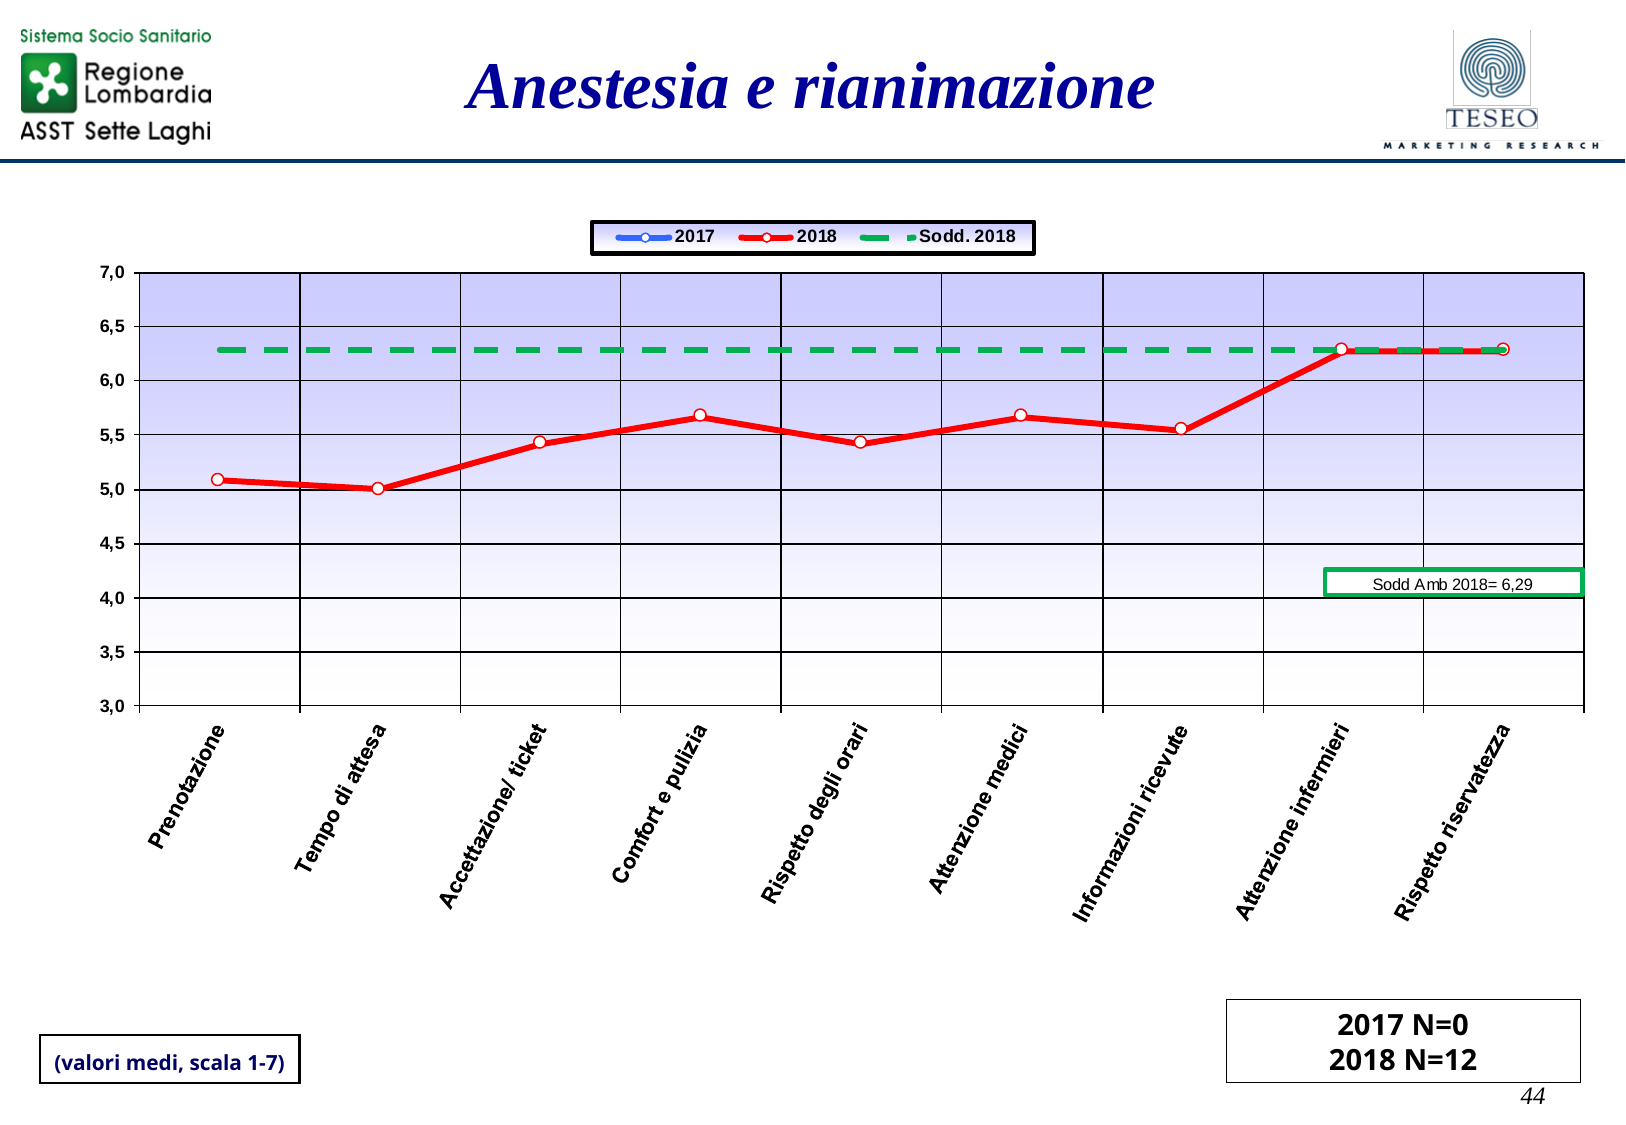

Anestesia e rianimazione
2017 N=0
2018 N=12
(valori medi, scala 1-7)